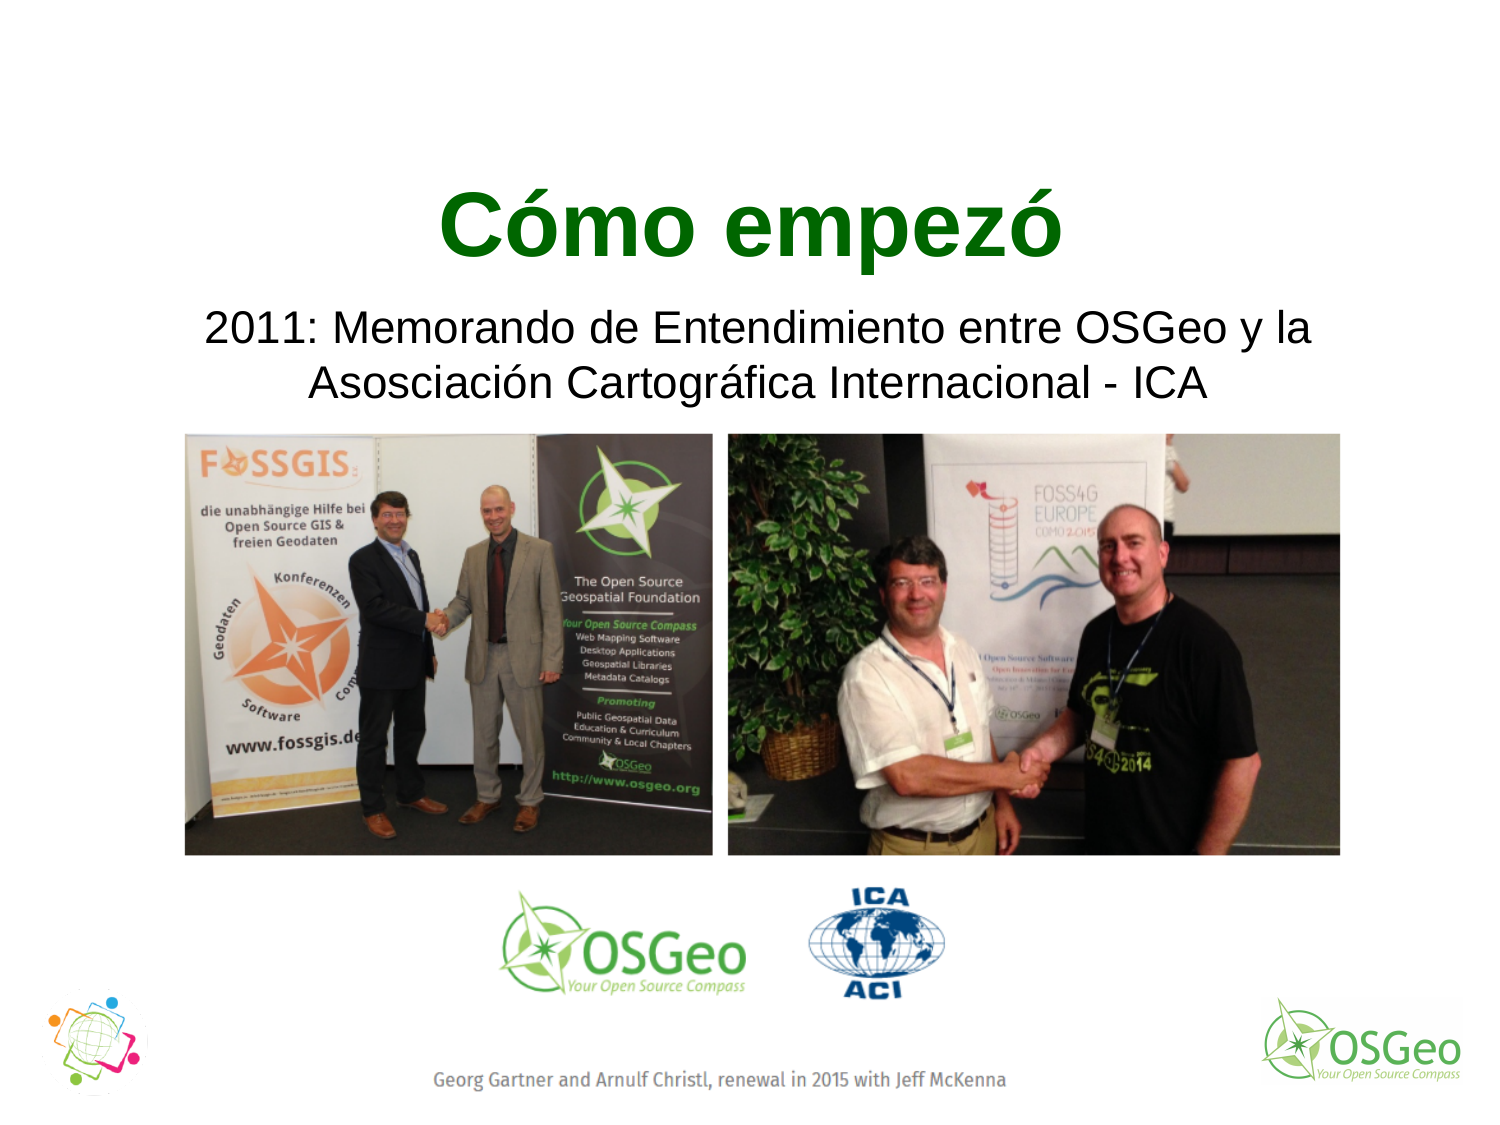

# Cómo empezó
2011: Memorando de Entendimiento entre OSGeo y la Asosciación Cartográfica Internacional - ICA